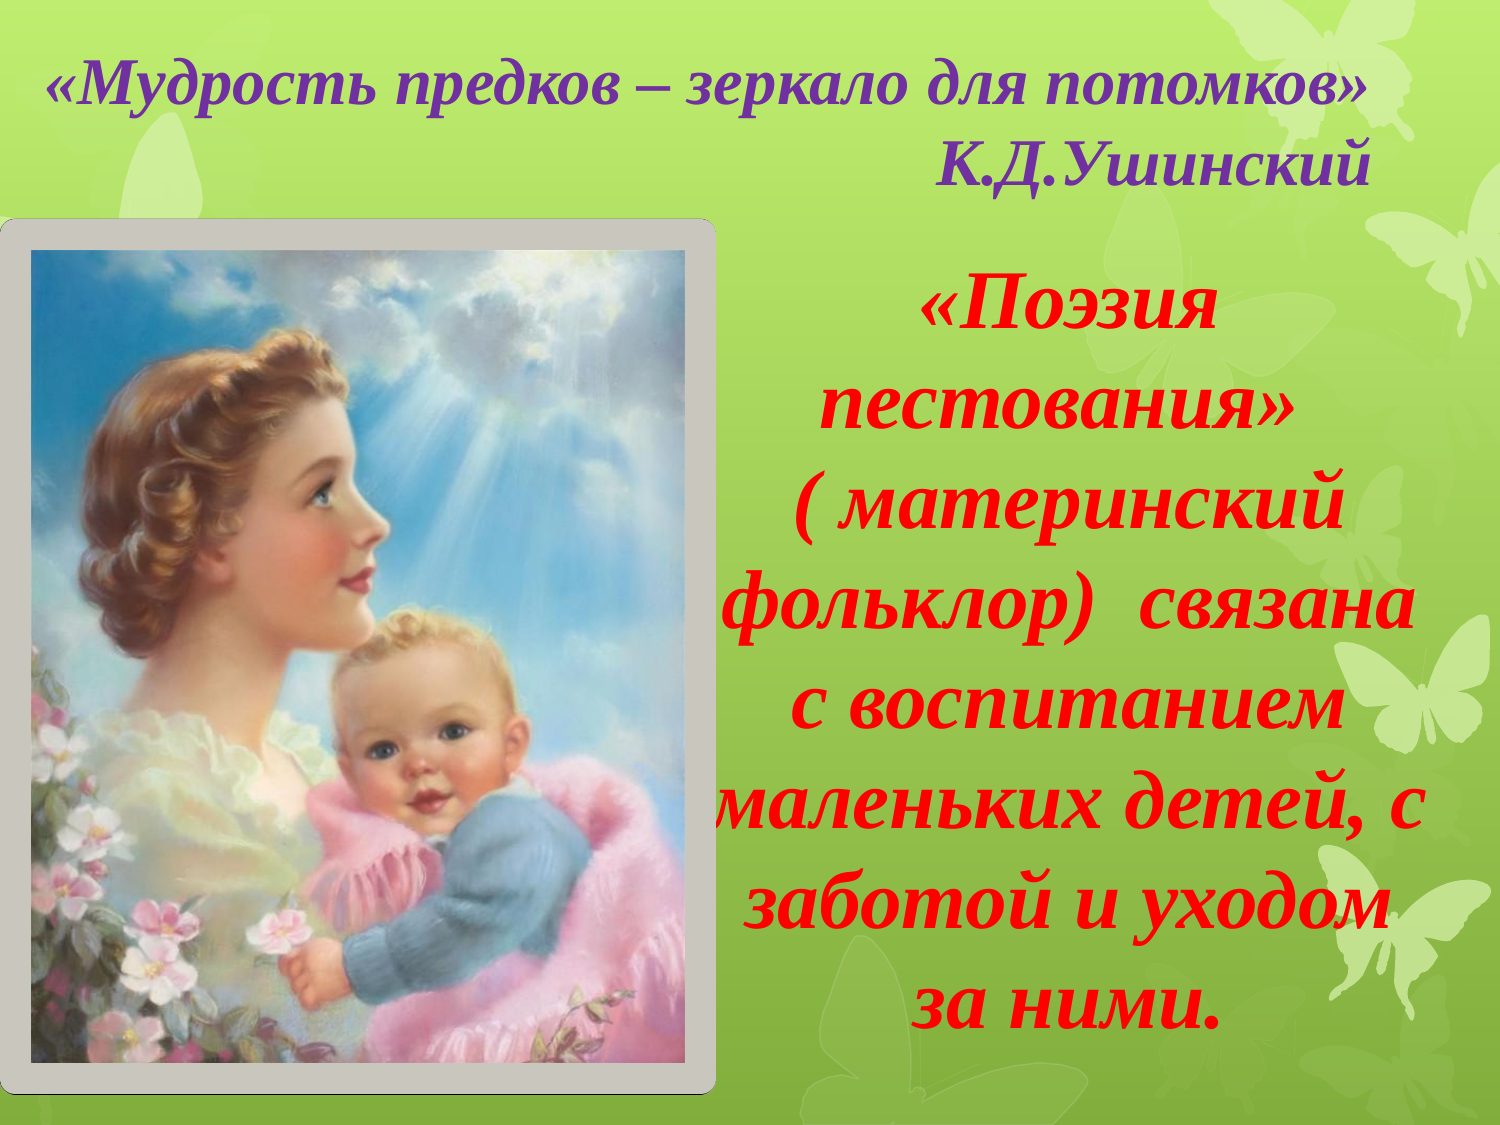

«Мудрость предков – зеркало для потомков»
К.Д.Ушинский
«Поэзия пестования»
( материнский фольклор) связана с воспитанием маленьких детей, с заботой и уходом за ними.